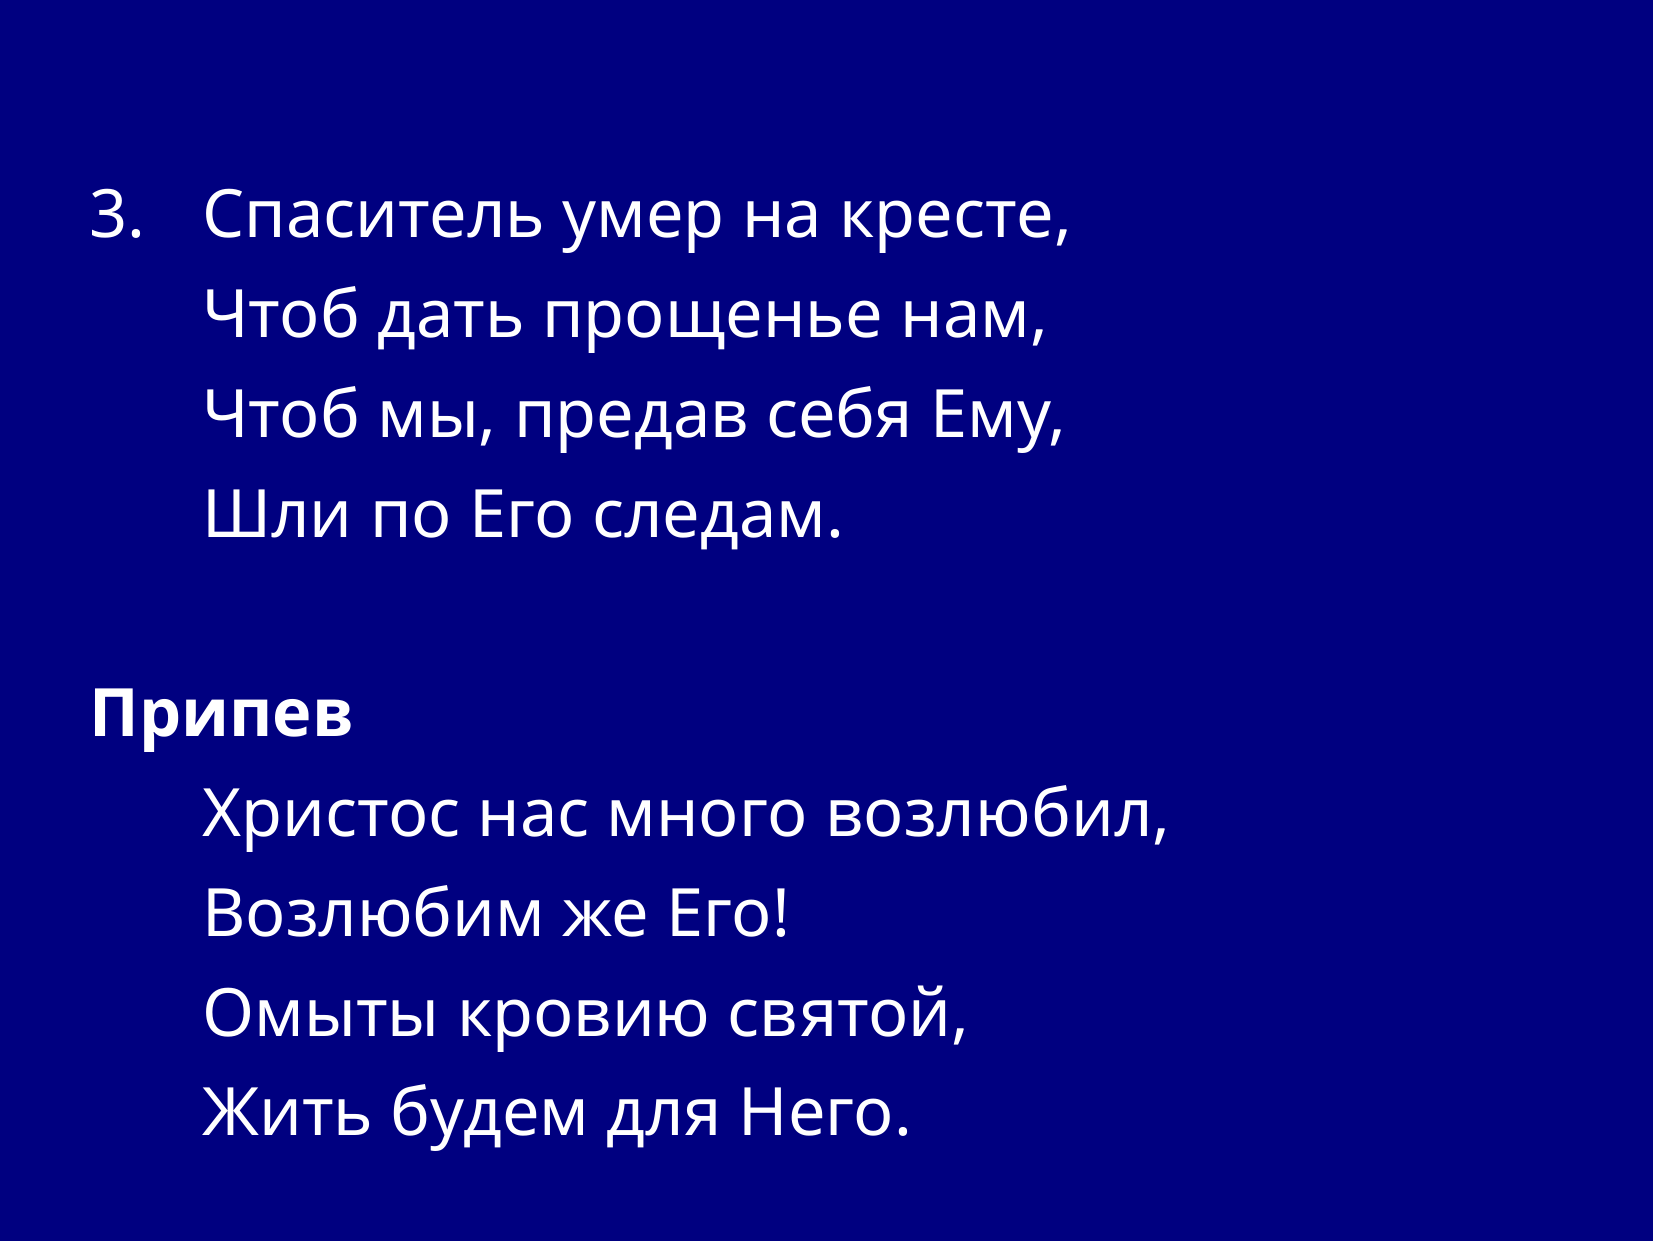

3.	Спаситель умер на кресте,
	Чтоб дать прощенье нам,
	Чтоб мы, предав себя Ему,
	Шли по Его следам.
Припев
	Христос нас много возлюбил,
	Возлюбим же Его!
	Омыты кровию святой,
	Жить будем для Него.